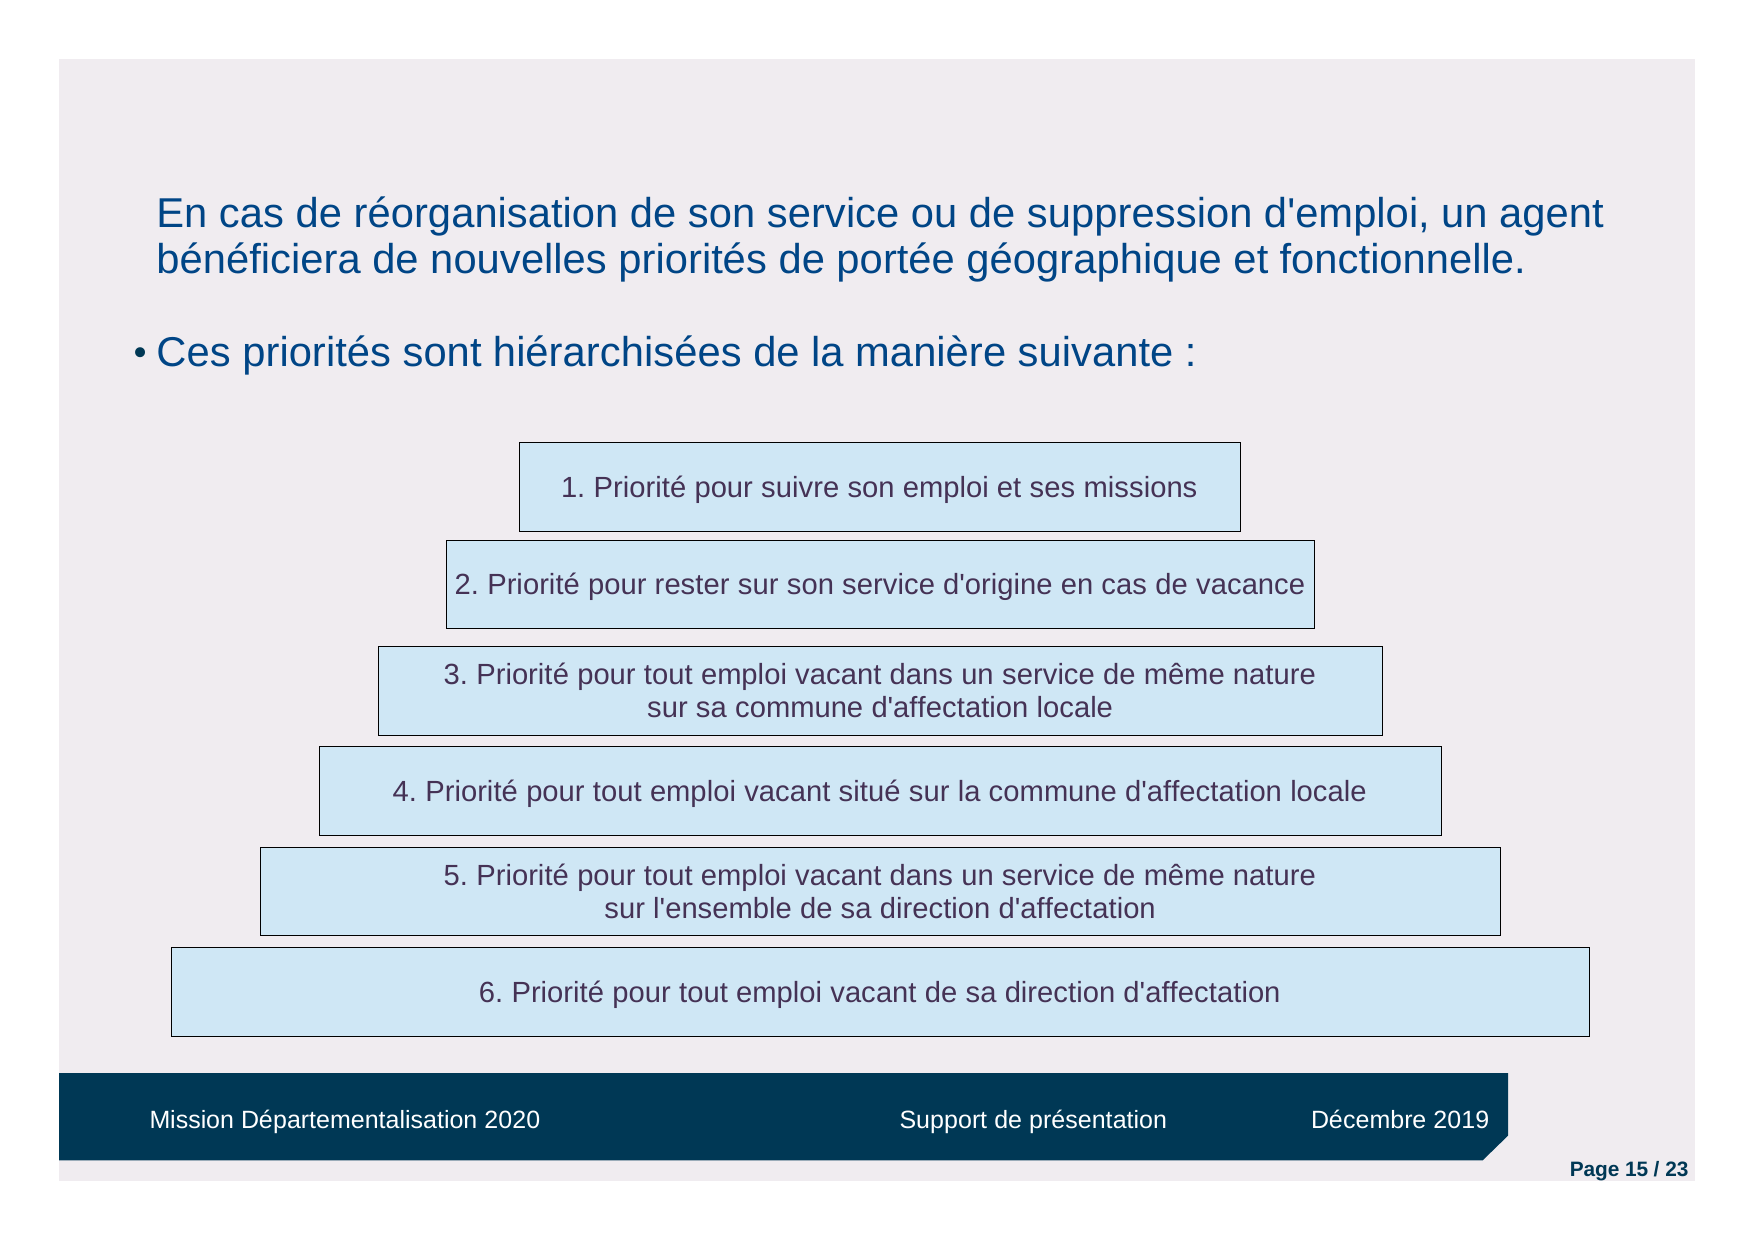

En cas de réorganisation de son service ou de suppression d'emploi, un agent bénéficiera de nouvelles priorités de portée géographique et fonctionnelle.
Ces priorités sont hiérarchisées de la manière suivante :
1. Priorité pour suivre son emploi et ses missions
2. Priorité pour rester sur son service d'origine en cas de vacance
3. Priorité pour tout emploi vacant dans un service de même nature
sur sa commune d'affectation locale
4. Priorité pour tout emploi vacant situé sur la commune d'affectation locale
5. Priorité pour tout emploi vacant dans un service de même nature
sur l'ensemble de sa direction d'affectation
6. Priorité pour tout emploi vacant de sa direction d'affectation